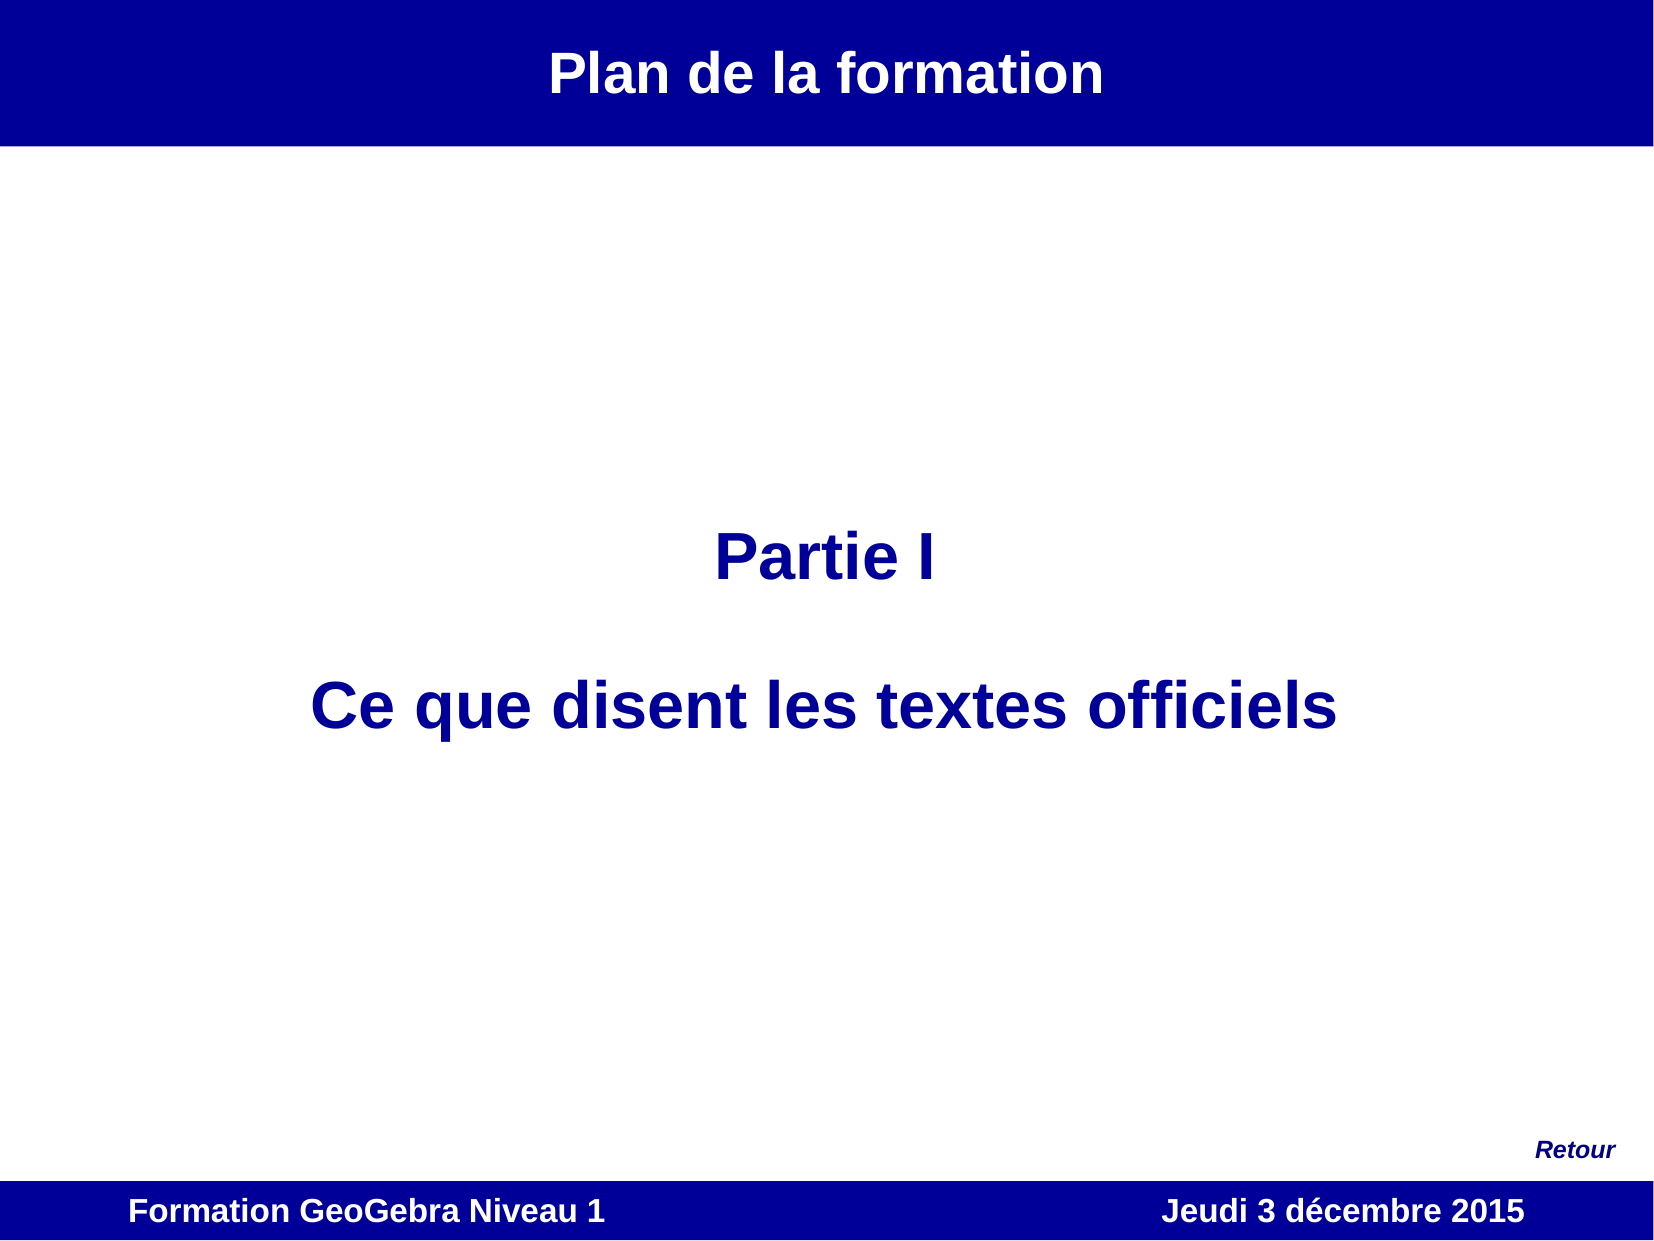

# Plan de la formation
Partie I
Ce que disent les textes officiels
Retour
Formation GeoGebra Niveau 1								Jeudi 3 décembre 2015